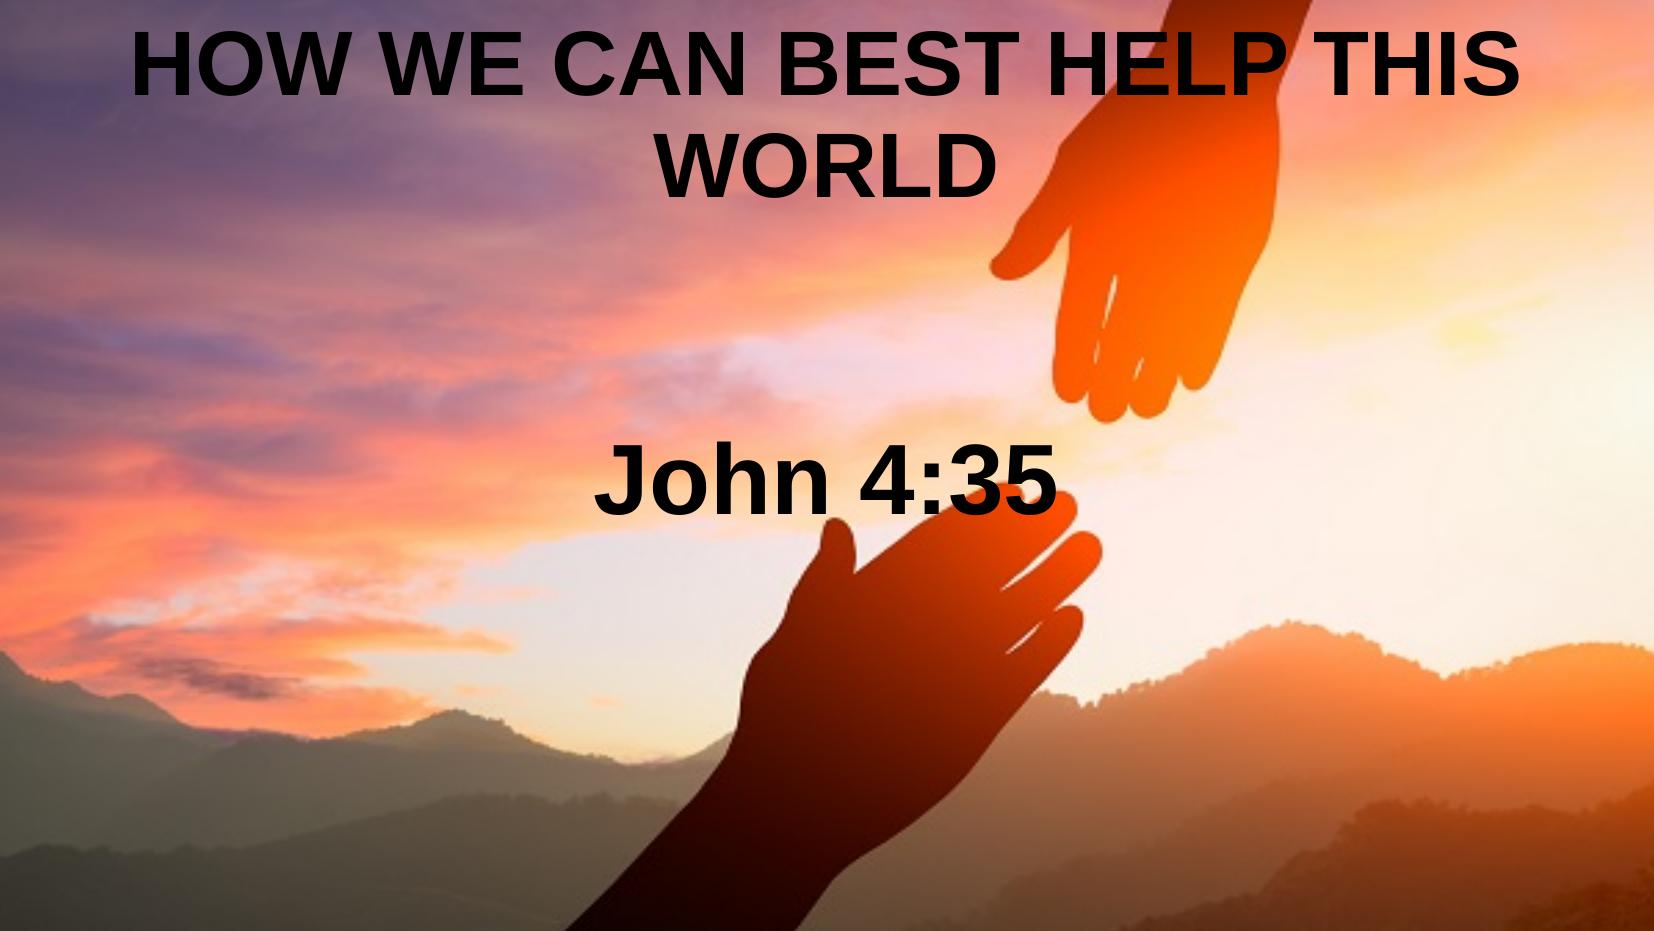

# HOW WE CAN BEST HELP THIS WORLD
John 4:35